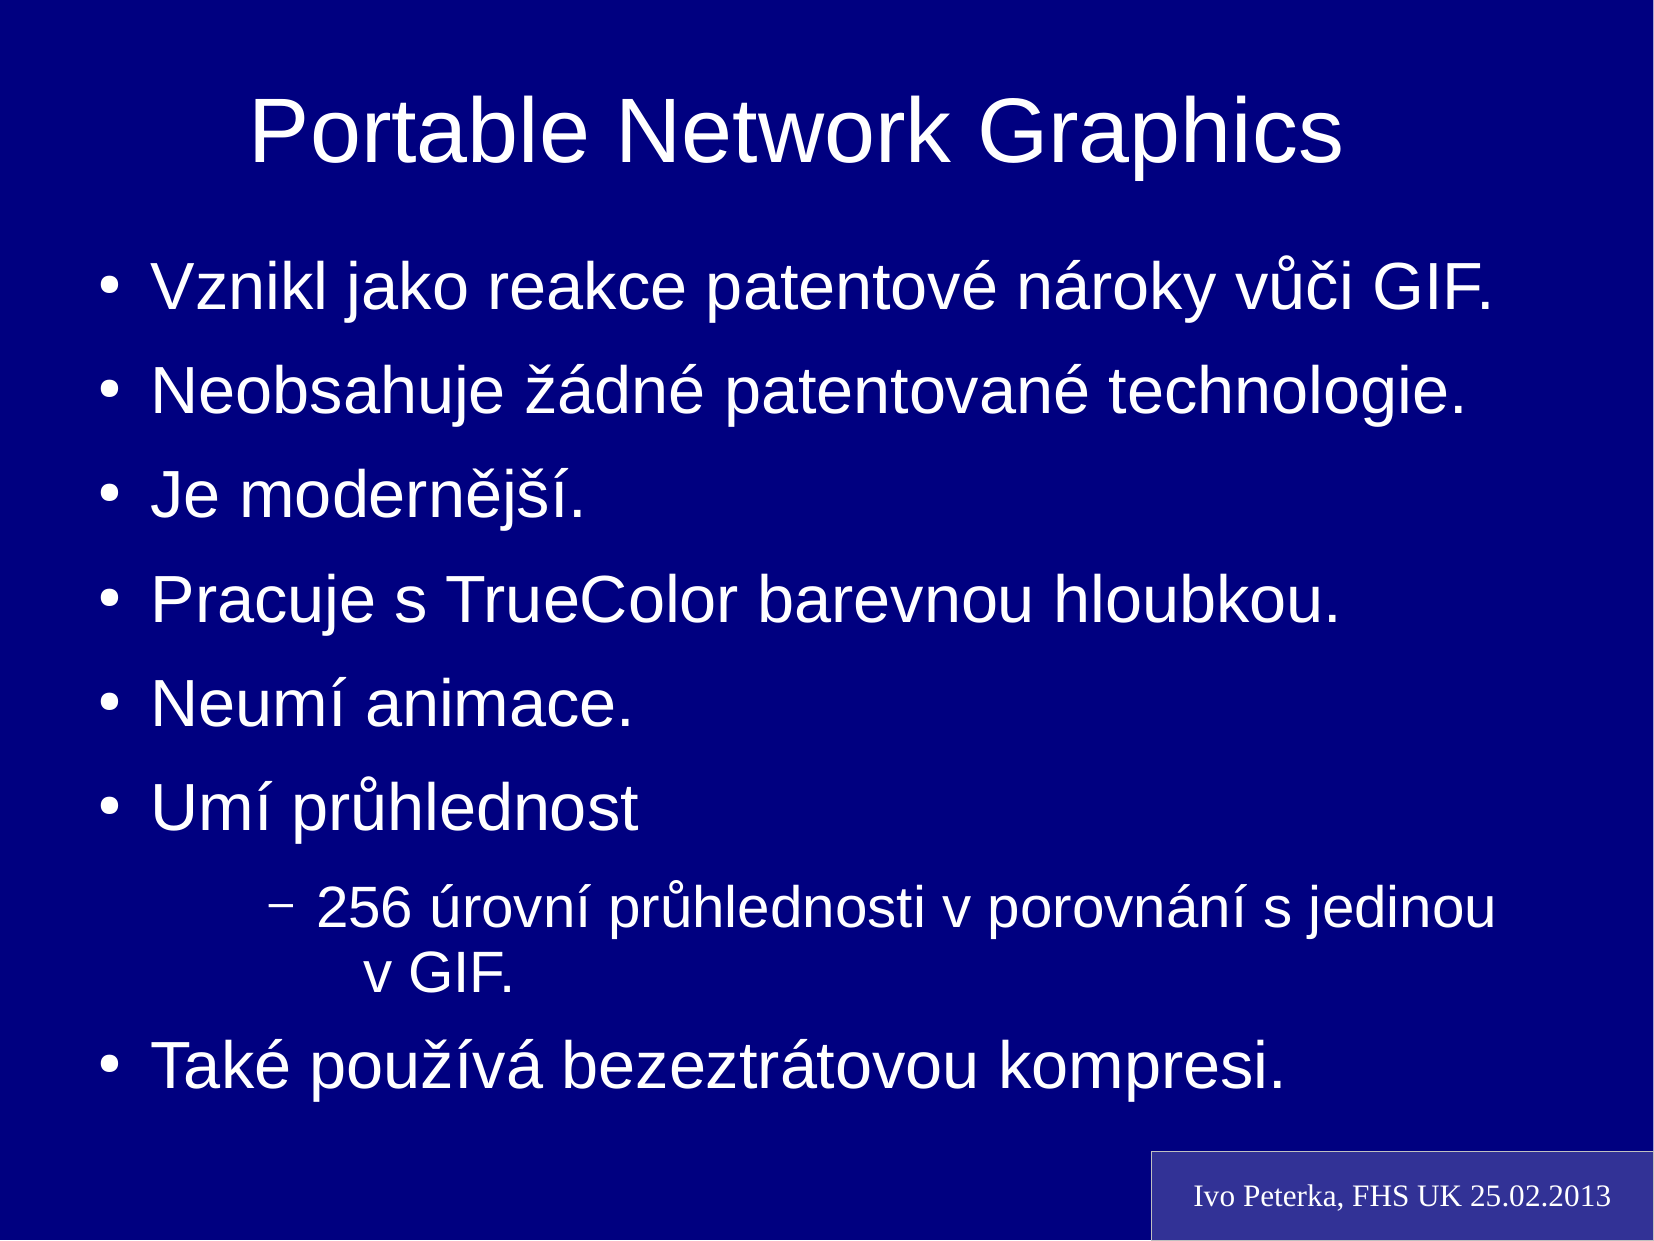

# Portable Network Graphics
Vznikl jako reakce patentové nároky vůči GIF.
Neobsahuje žádné patentované technologie.
Je modernější.
Pracuje s TrueColor barevnou hloubkou.
Neumí animace.
Umí průhlednost
256 úrovní průhlednosti v porovnání s jedinou v GIF.
Také používá bezeztrátovou kompresi.